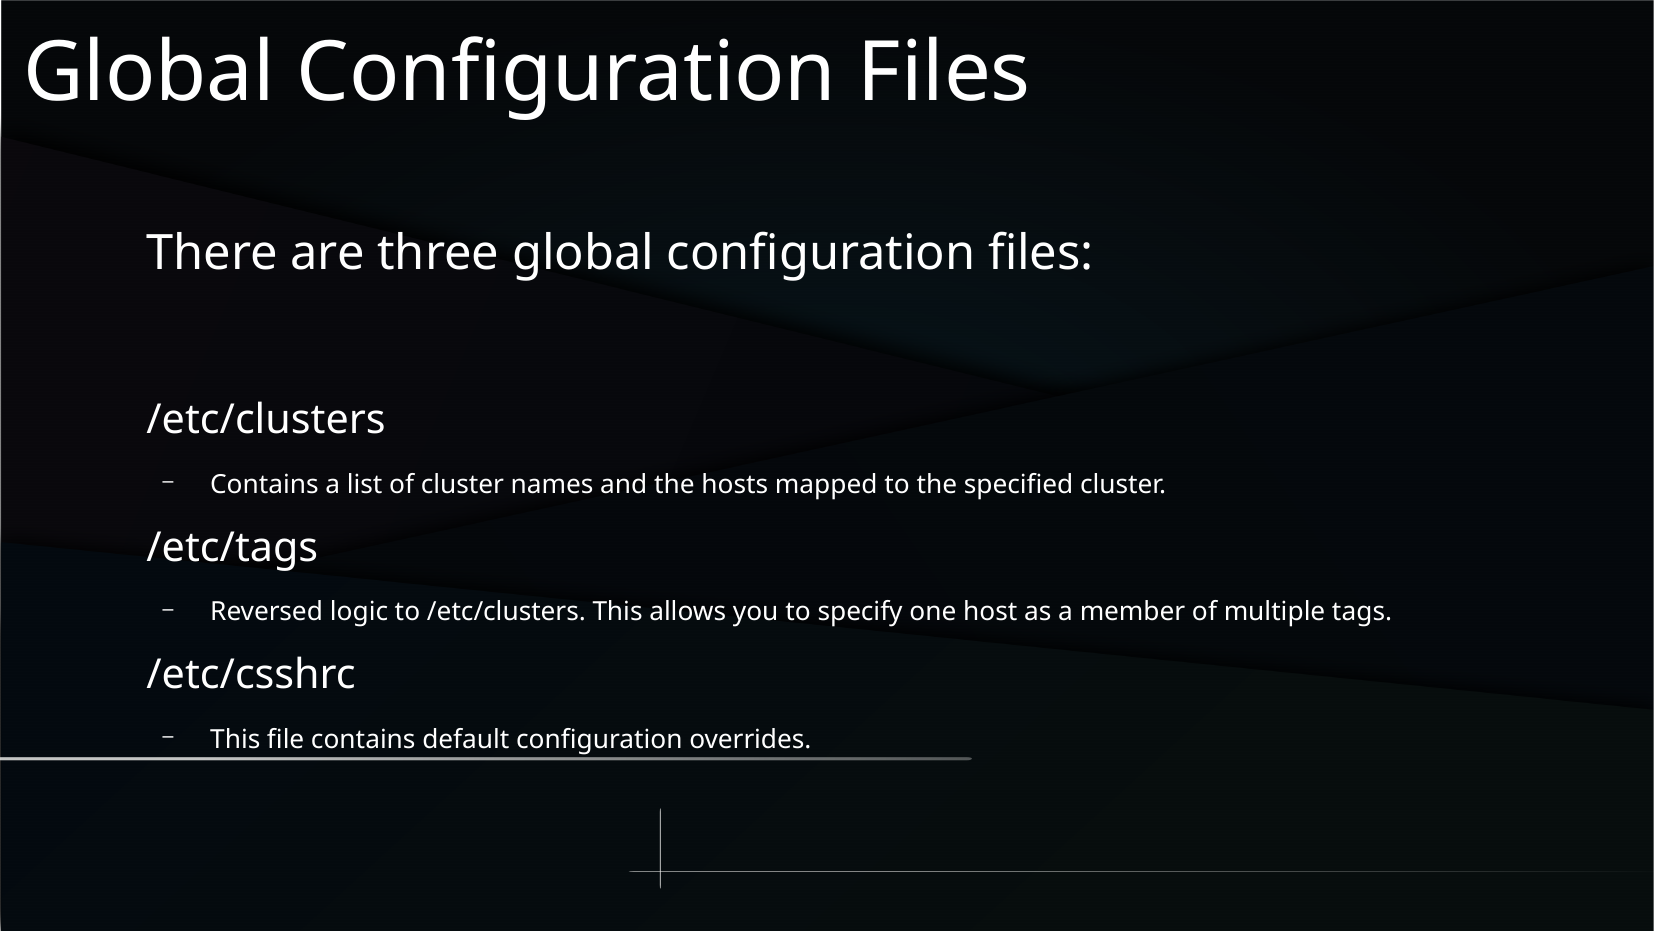

# Global Configuration Files
There are three global configuration files:
/etc/clusters
Contains a list of cluster names and the hosts mapped to the specified cluster.
/etc/tags
Reversed logic to /etc/clusters. This allows you to specify one host as a member of multiple tags.
/etc/csshrc
This file contains default configuration overrides.